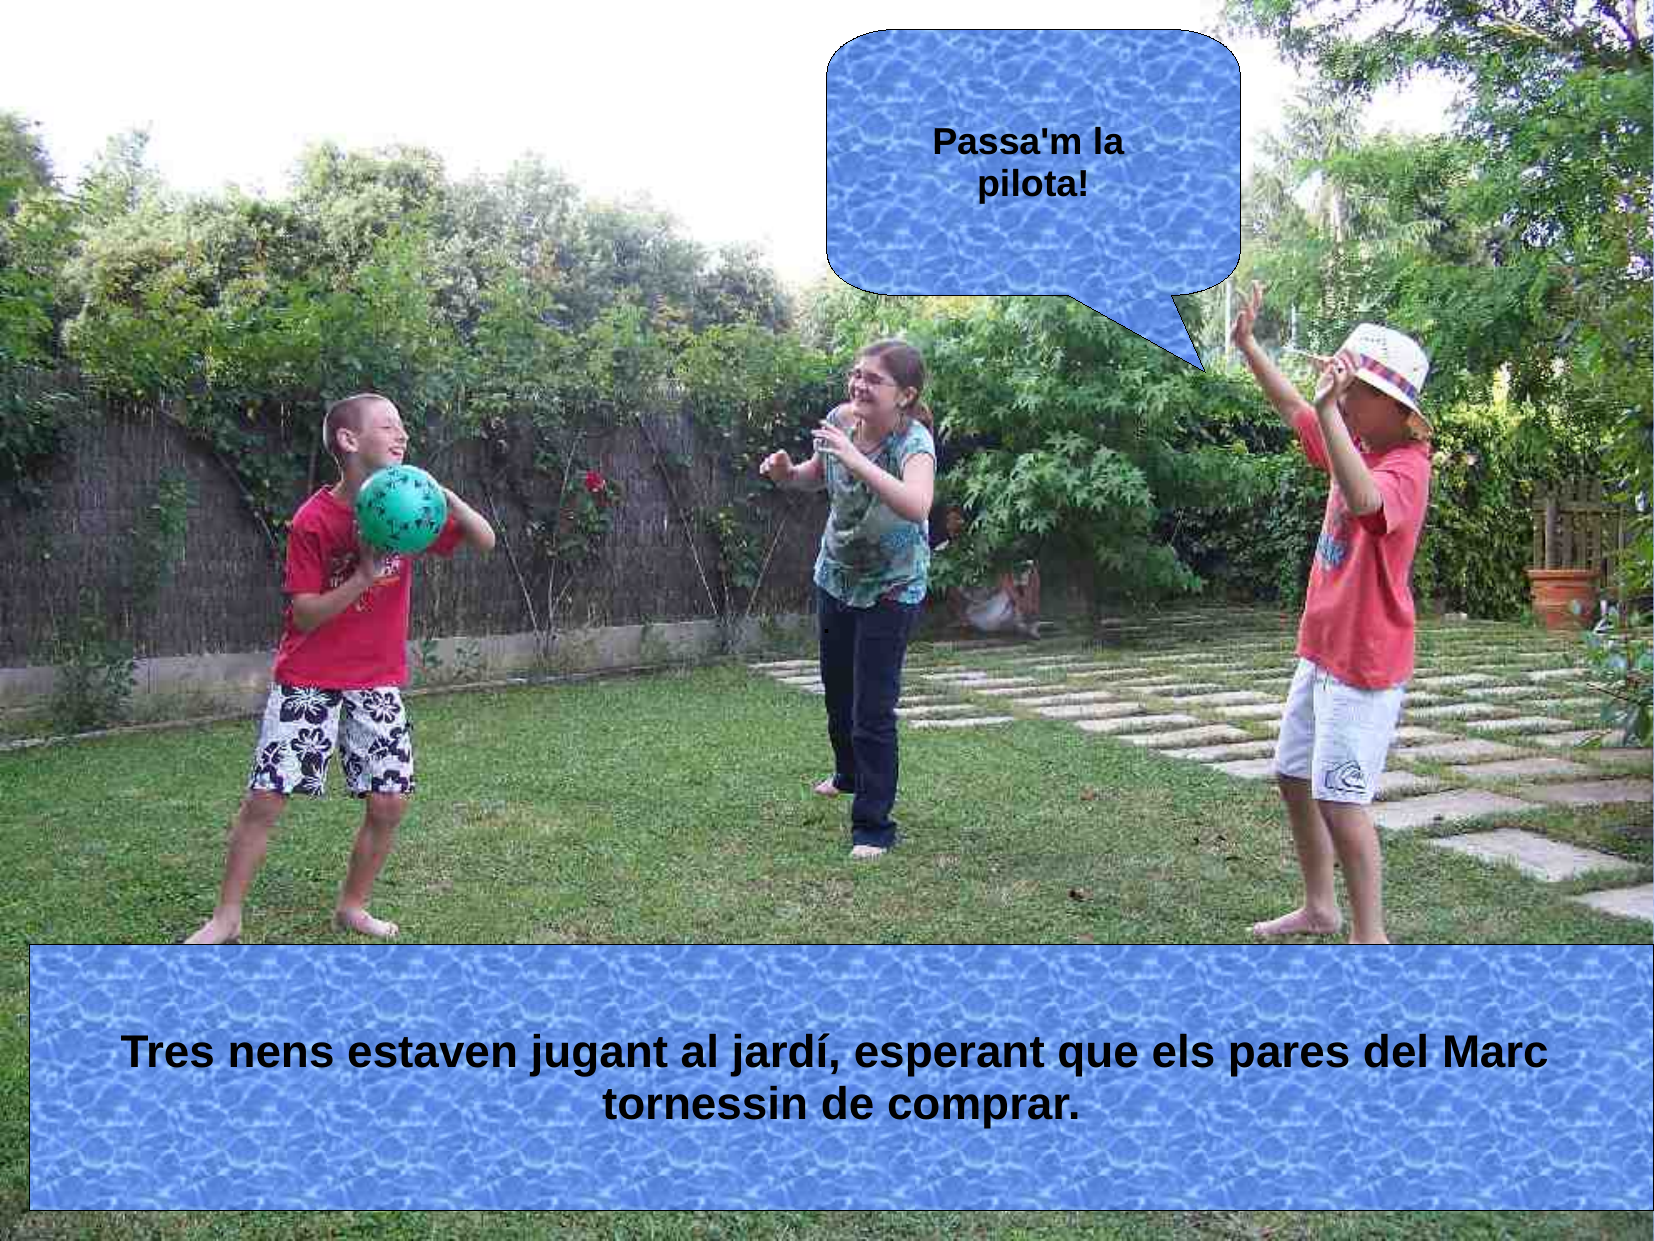

.
Passa'm la
pilota!
Tres nens estaven jugant al jardí, esperant que els pares del Marc
tornessin de comprar.